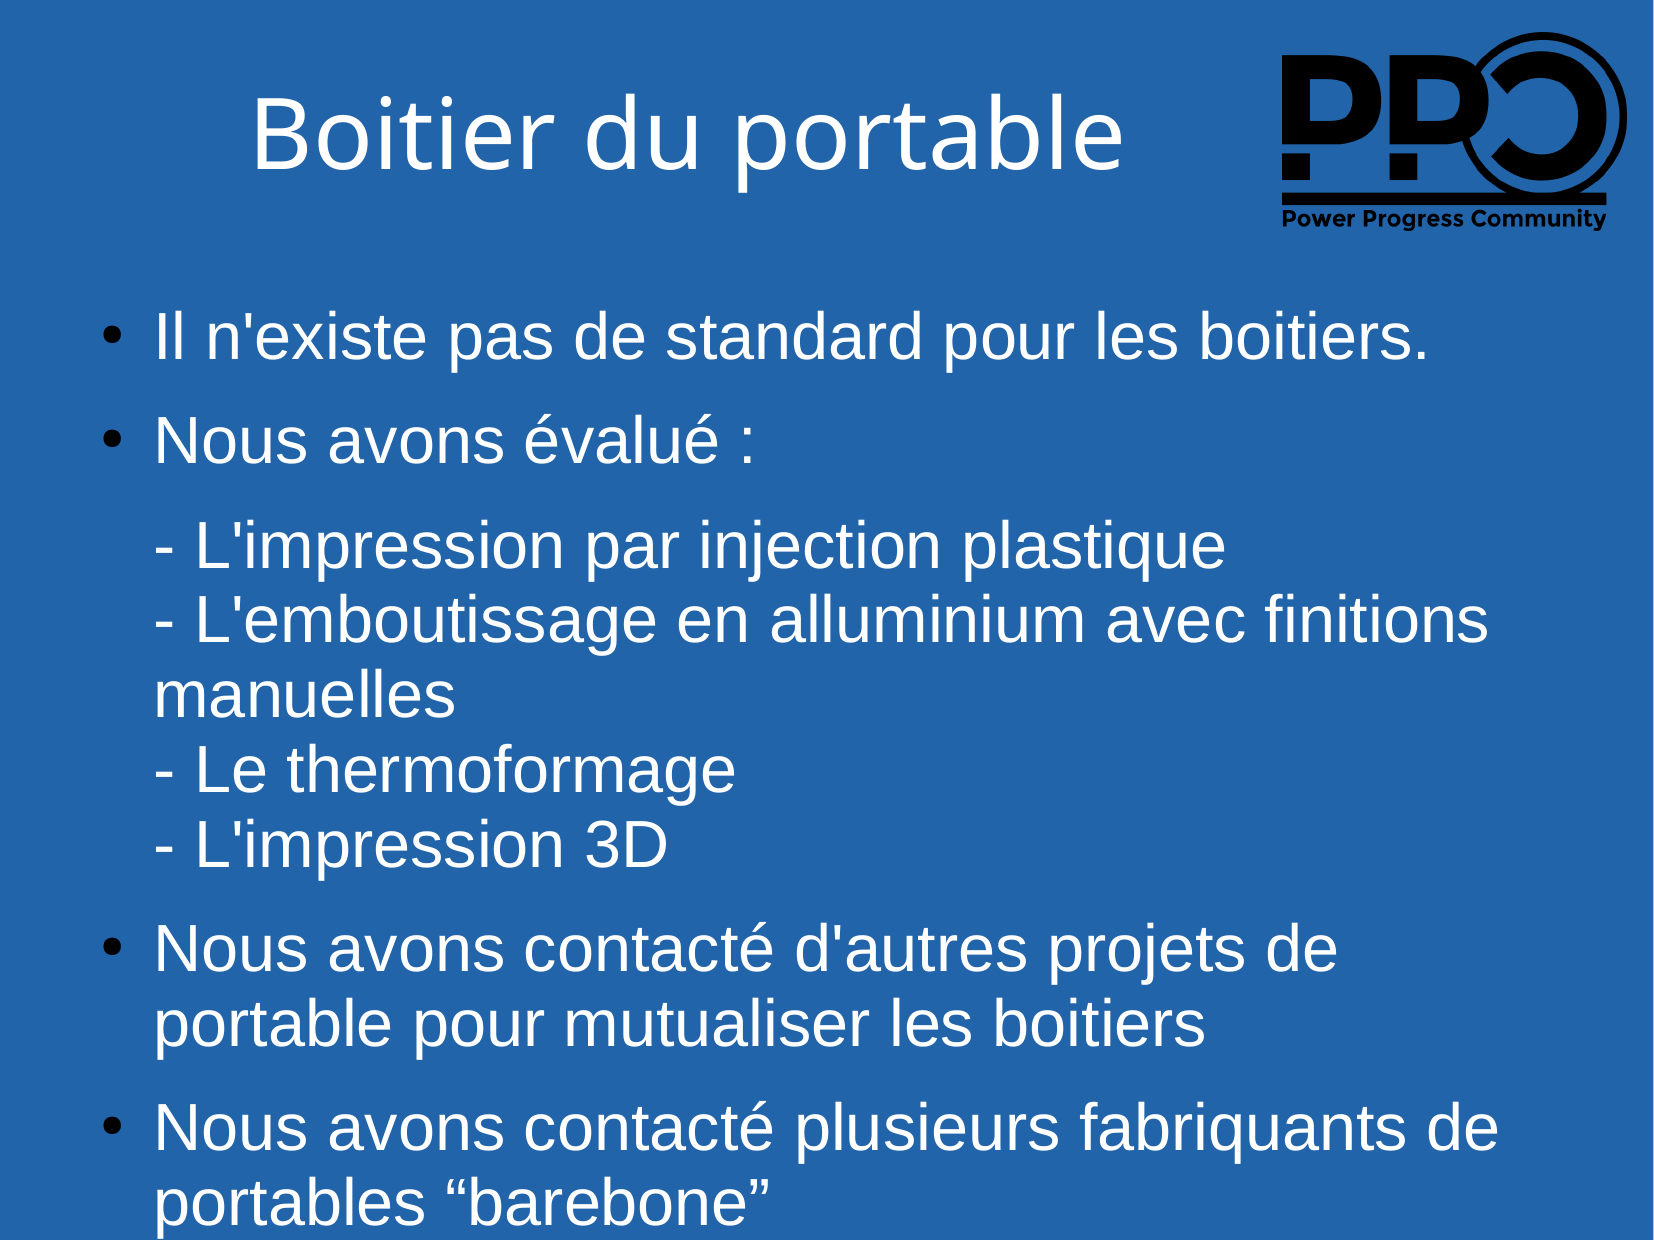

# Boitier du portable
Il n'existe pas de standard pour les boitiers.
Nous avons évalué :
- L'impression par injection plastique
- L'emboutissage en alluminium avec finitions manuelles
- Le thermoformage
- L'impression 3D
Nous avons contacté d'autres projets de portable pour mutualiser les boitiers
Nous avons contacté plusieurs fabriquants de portables “barebone”